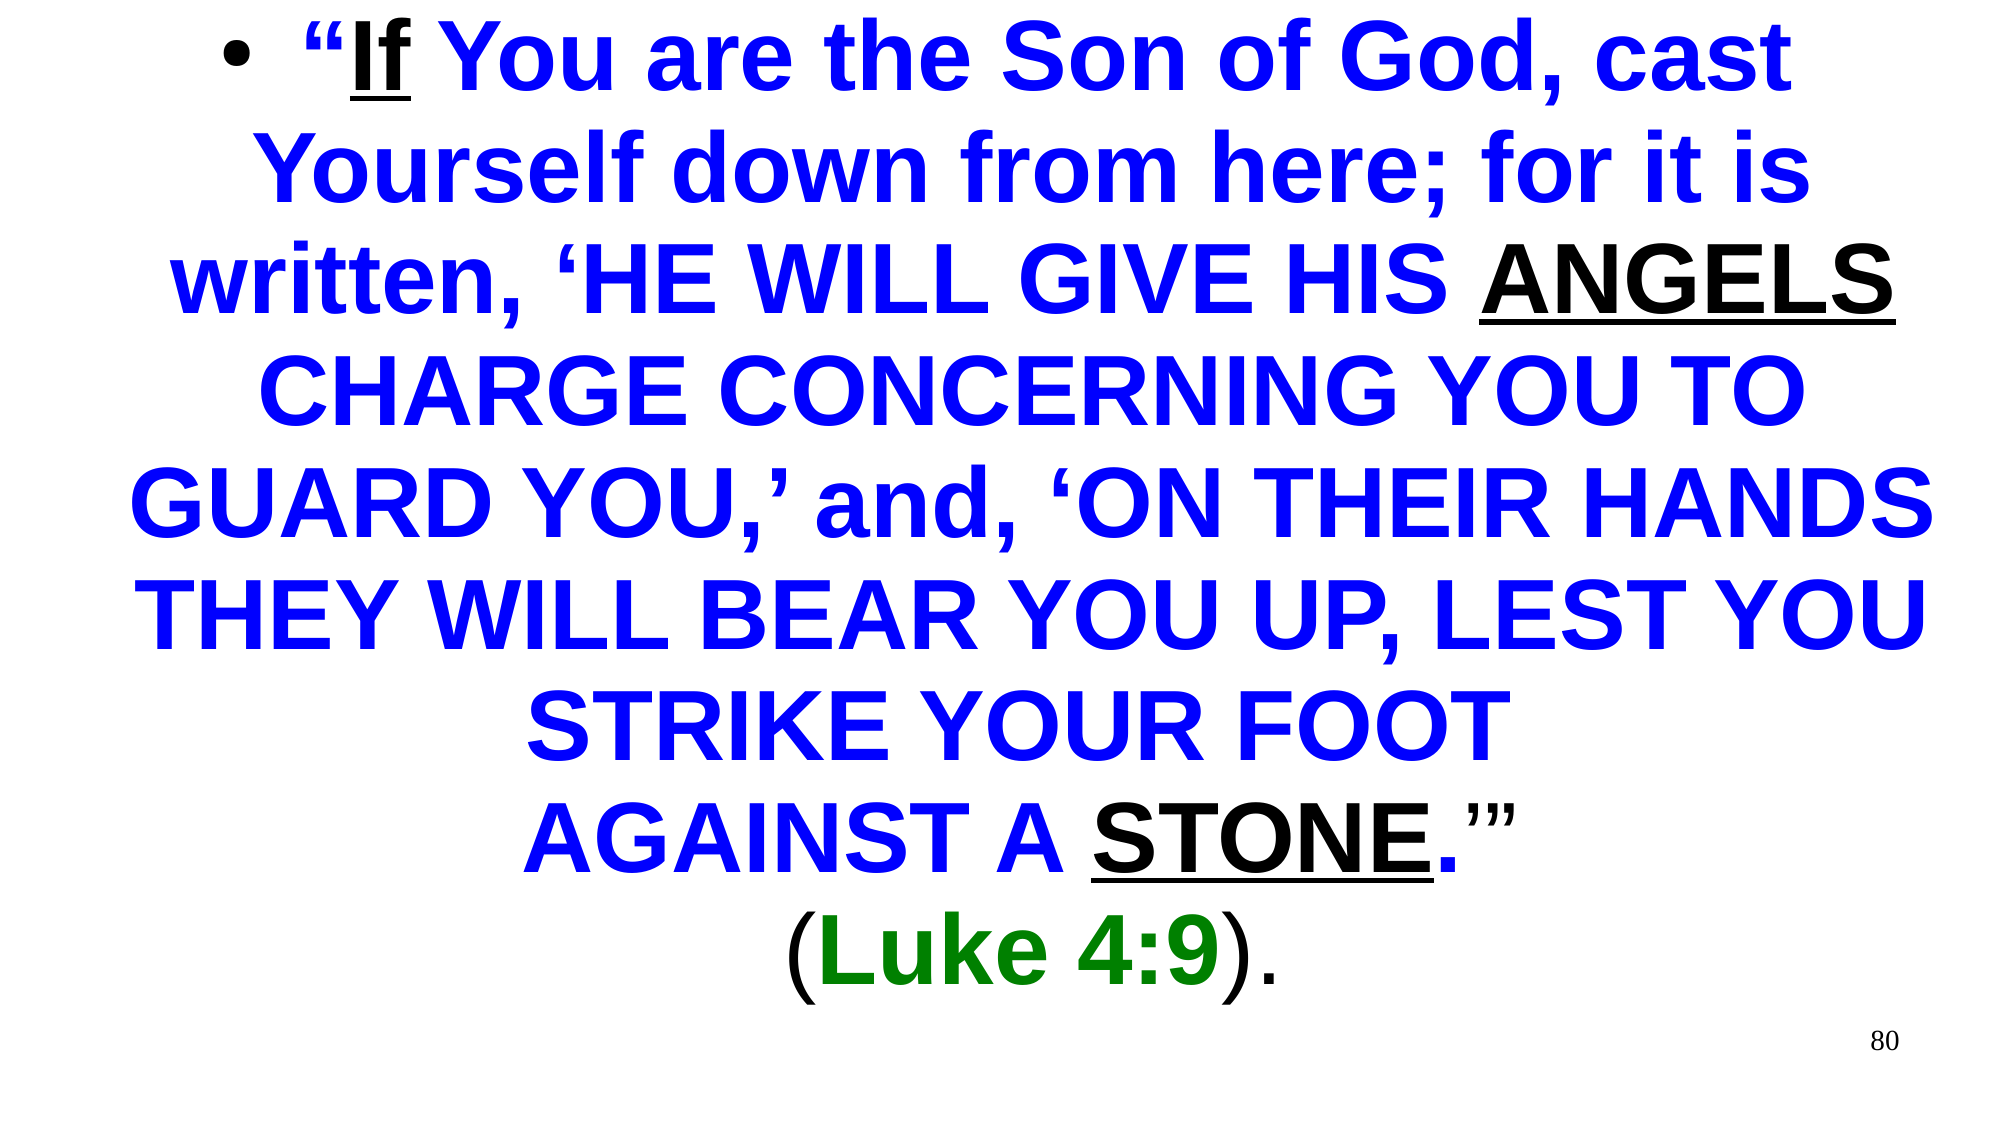

# “If You are the Son of God, cast Yourself down from here; for it is written, ‘HE WILL GIVE HIS ANGELS CHARGE CONCERNING YOU TO GUARD YOU,’ and, ‘ON THEIR HANDS THEY WILL BEAR YOU UP, LEST YOU STRIKE YOUR FOOT AGAINST A STONE.’” (Luke 4:9).
80